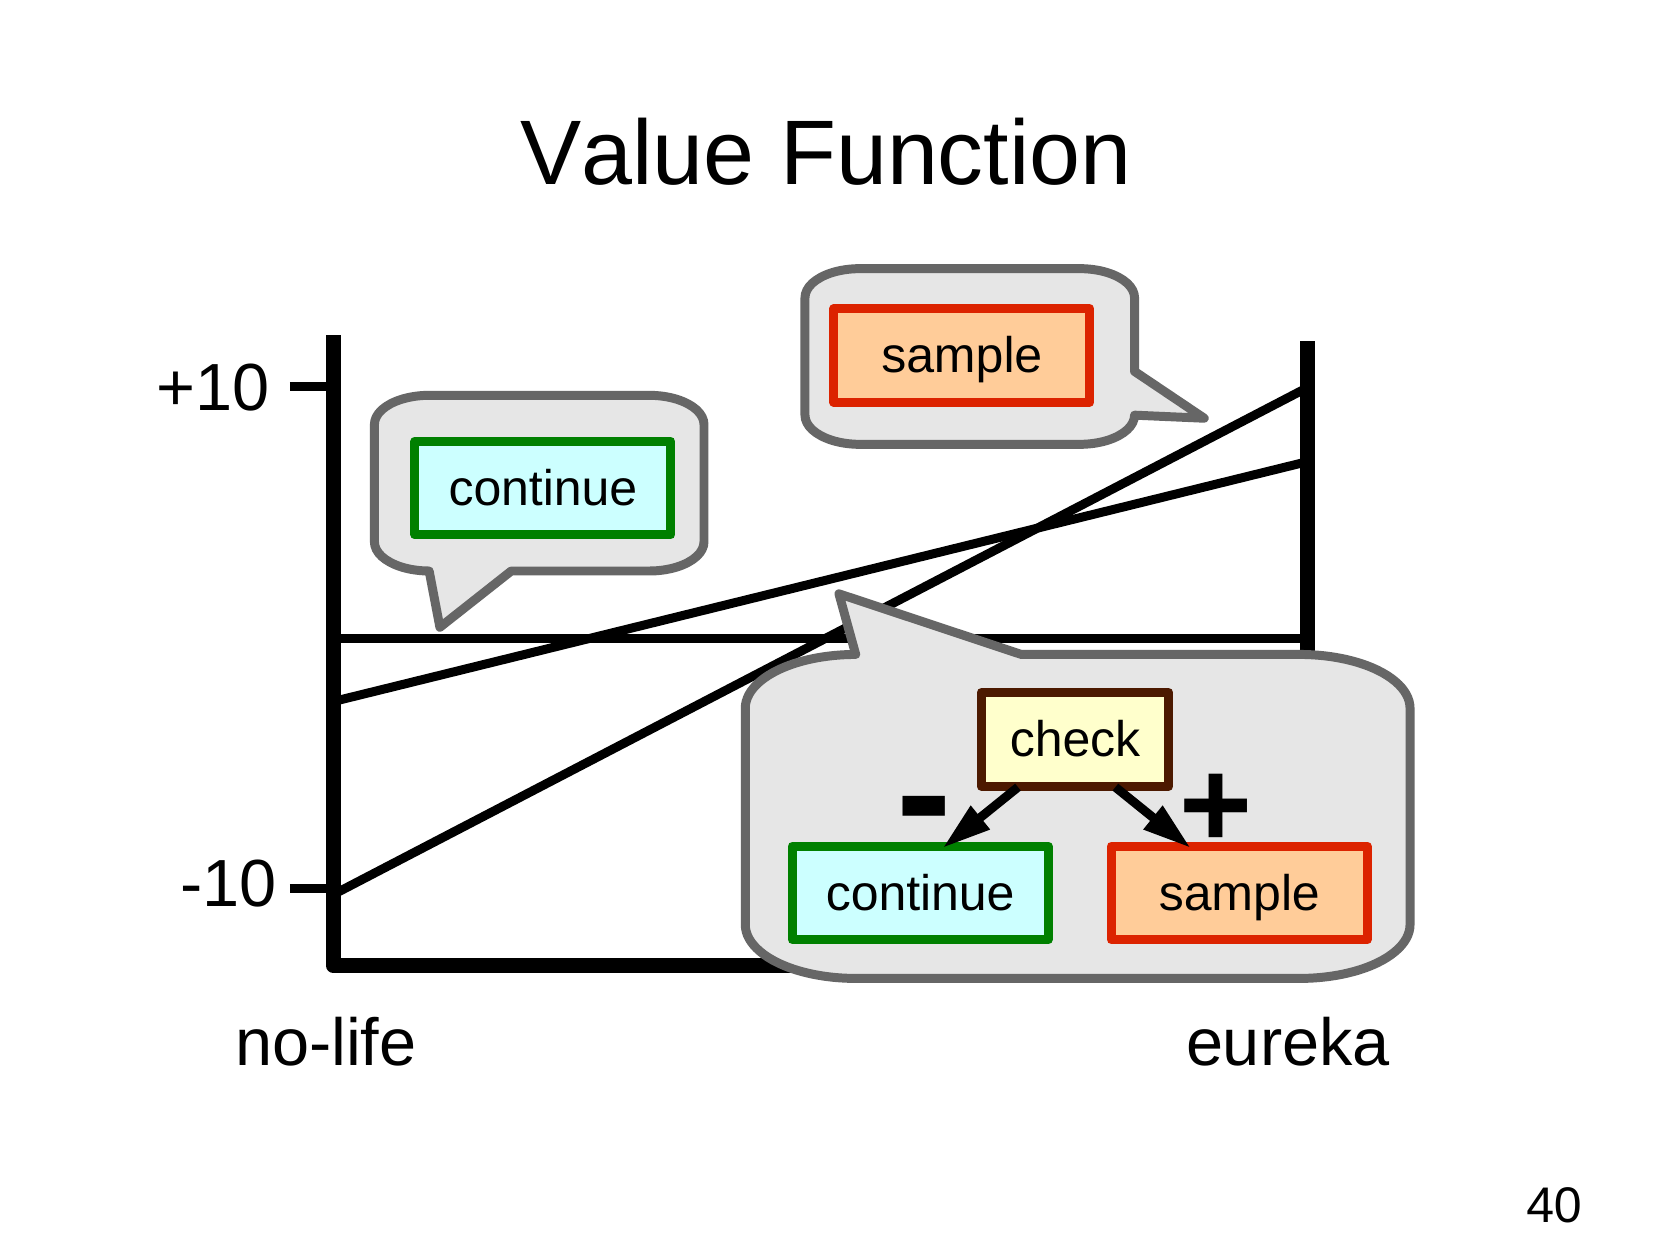

# Value Function
sample
+10
continue
-
check
+
-10
continue
sample
no-life
eureka